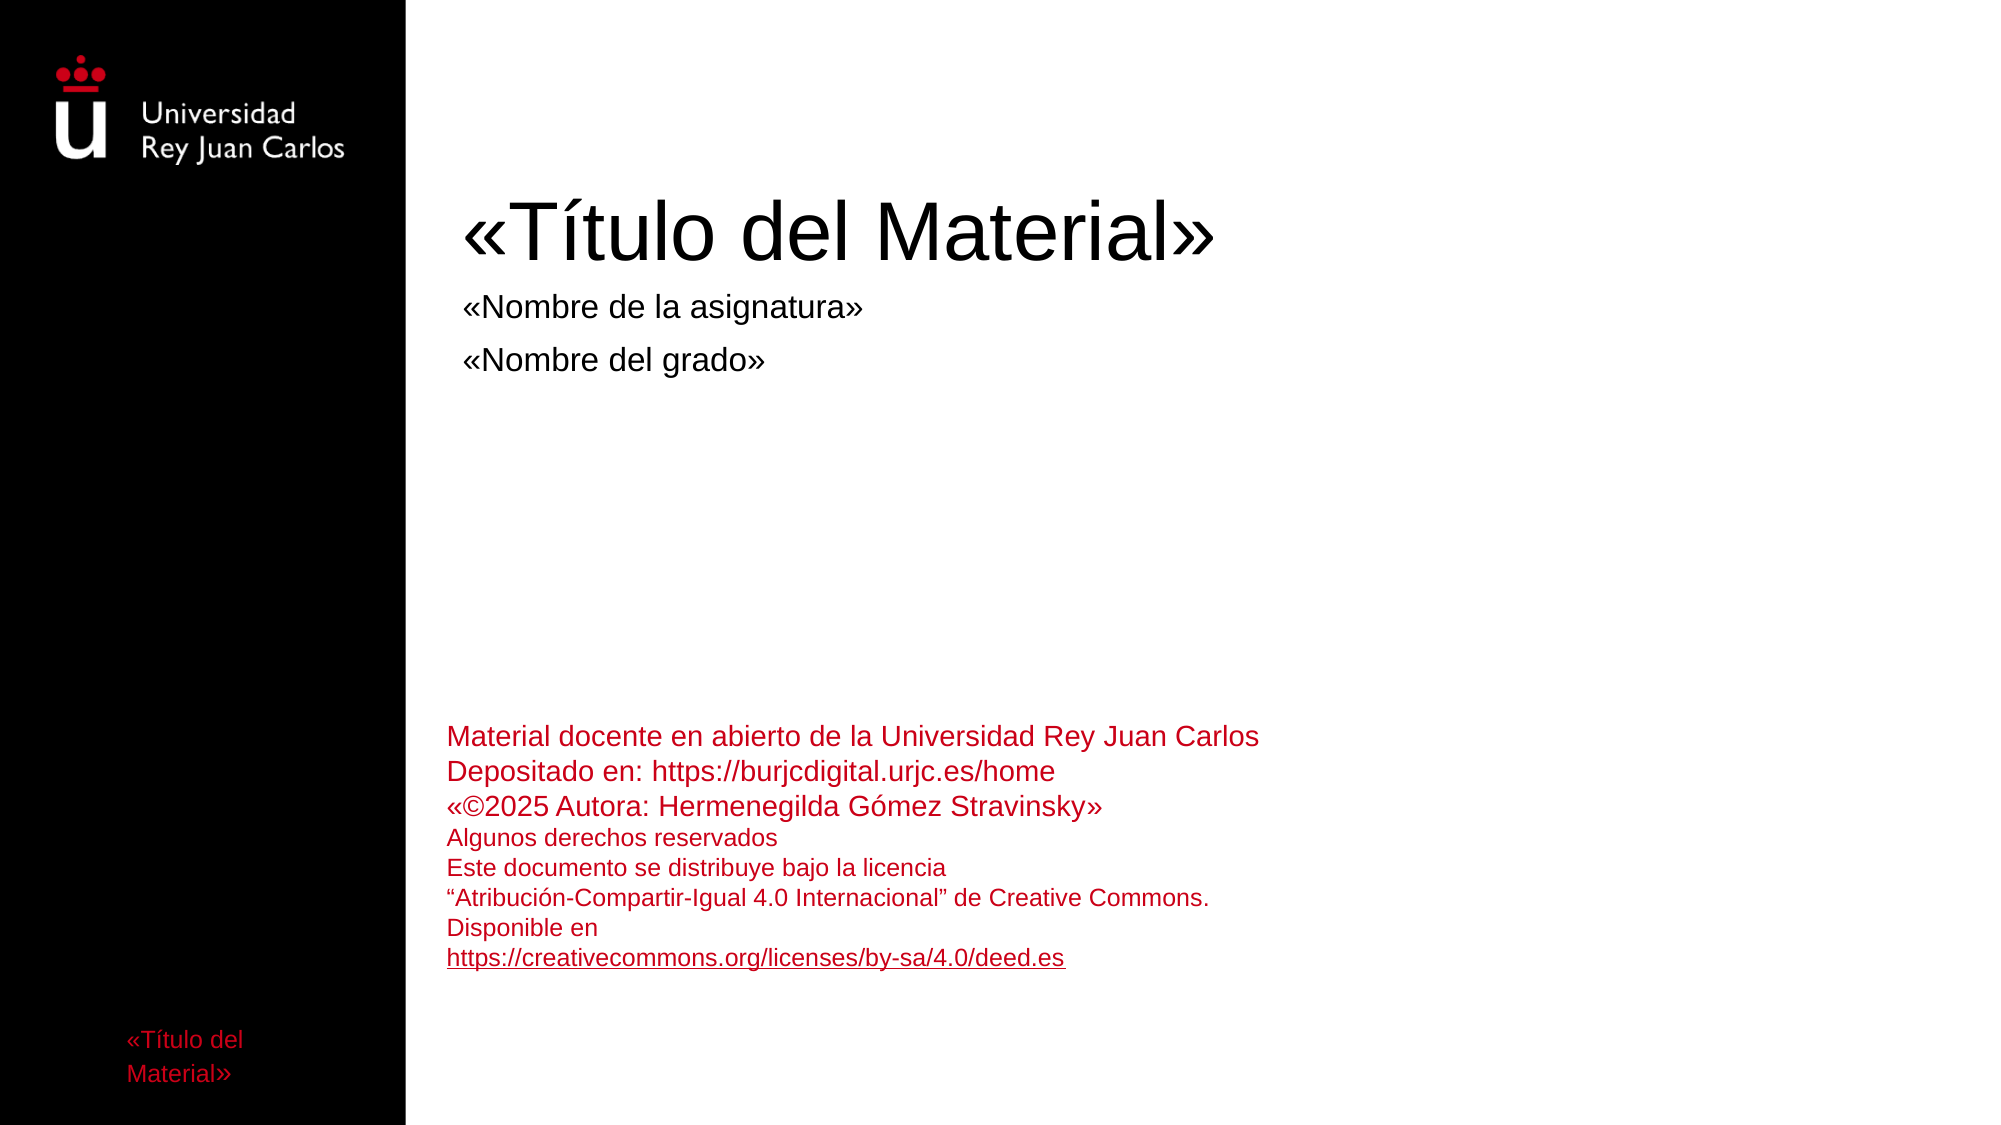

# «Título del Material»
«Nombre de la asignatura»
«Nombre del grado»
Material docente en abierto de la Universidad Rey Juan Carlos
Depositado en: https://burjcdigital.urjc.es/home
«©2025 Autora: Hermenegilda Gómez Stravinsky»
Algunos derechos reservados
Este documento se distribuye bajo la licencia
“Atribución-Compartir-Igual 4.0 Internacional” de Creative Commons.
Disponible en
https://creativecommons.org/licenses/by-sa/4.0/deed.es
«Título del Material»